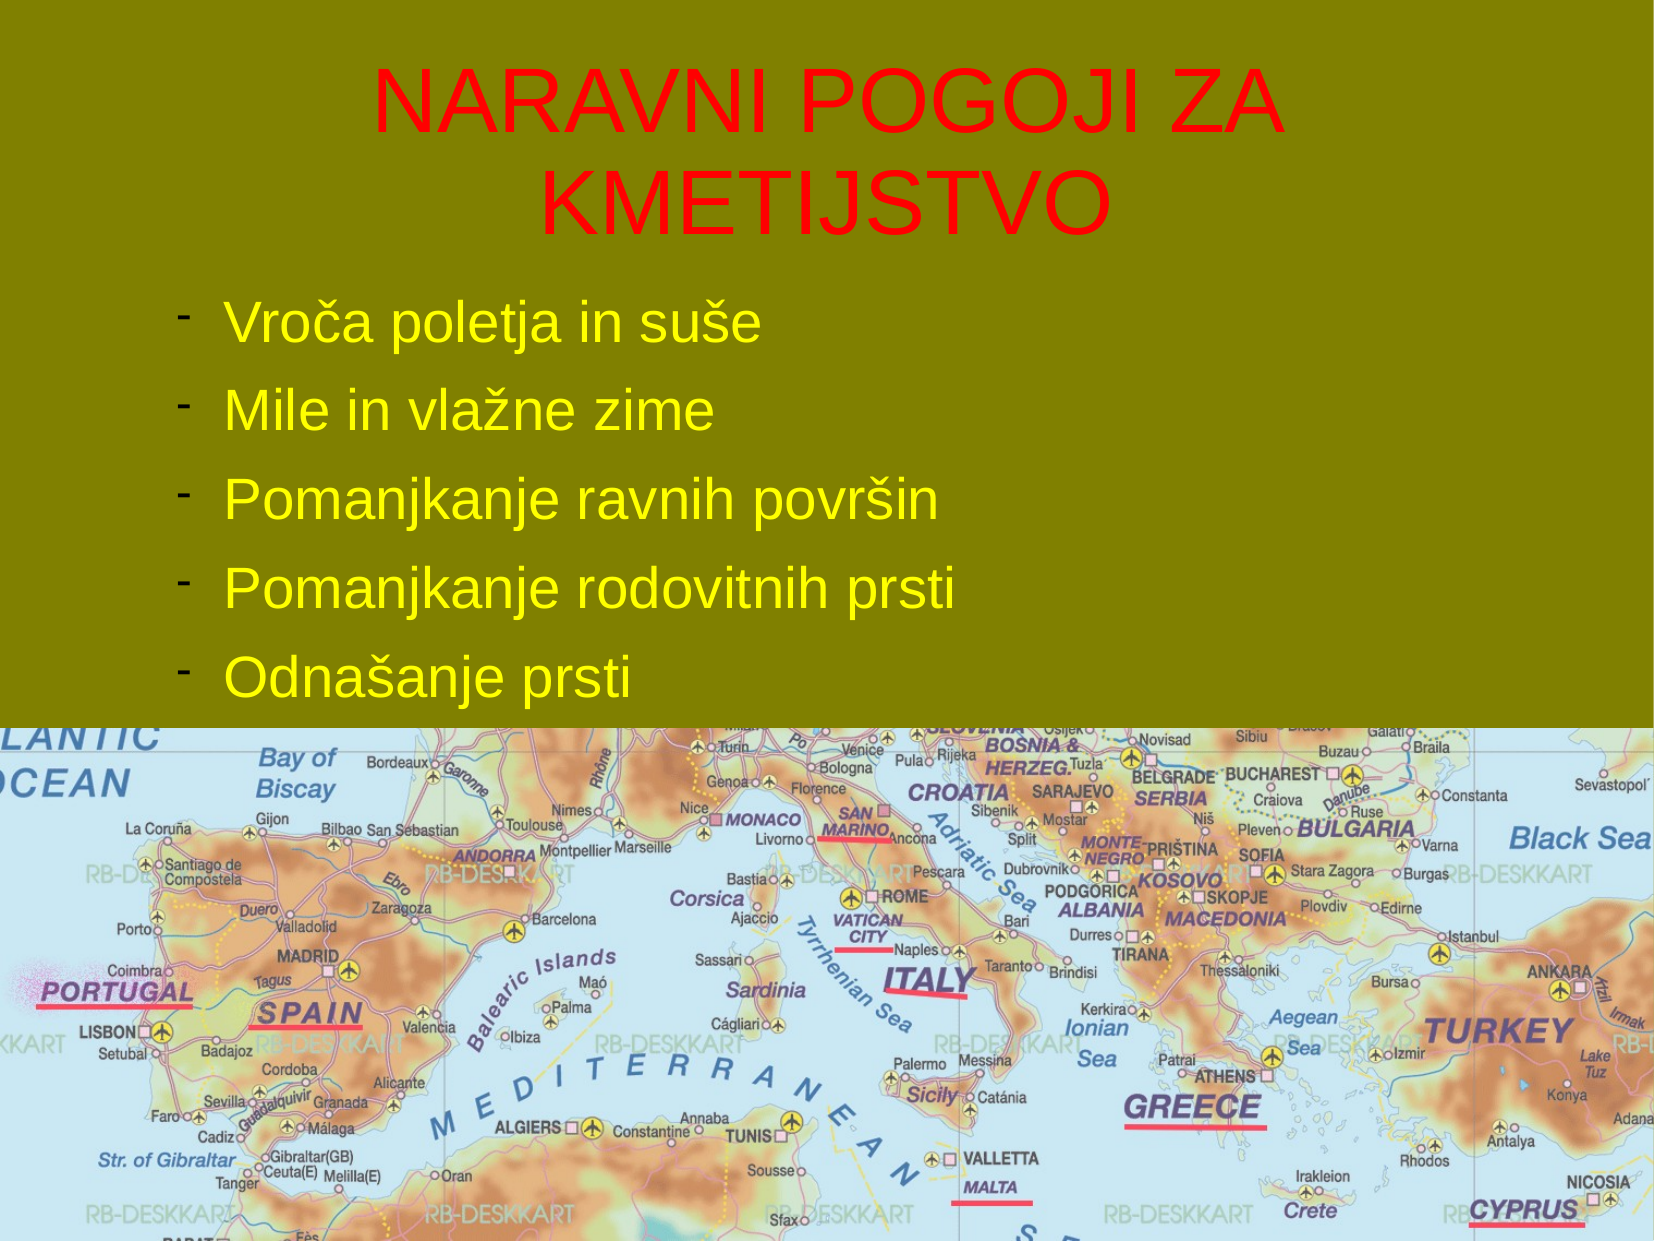

# NARAVNI POGOJI ZA KMETIJSTVO
Vroča poletja in suše
Mile in vlažne zime
Pomanjkanje ravnih površin
Pomanjkanje rodovitnih prsti
Odnašanje prsti